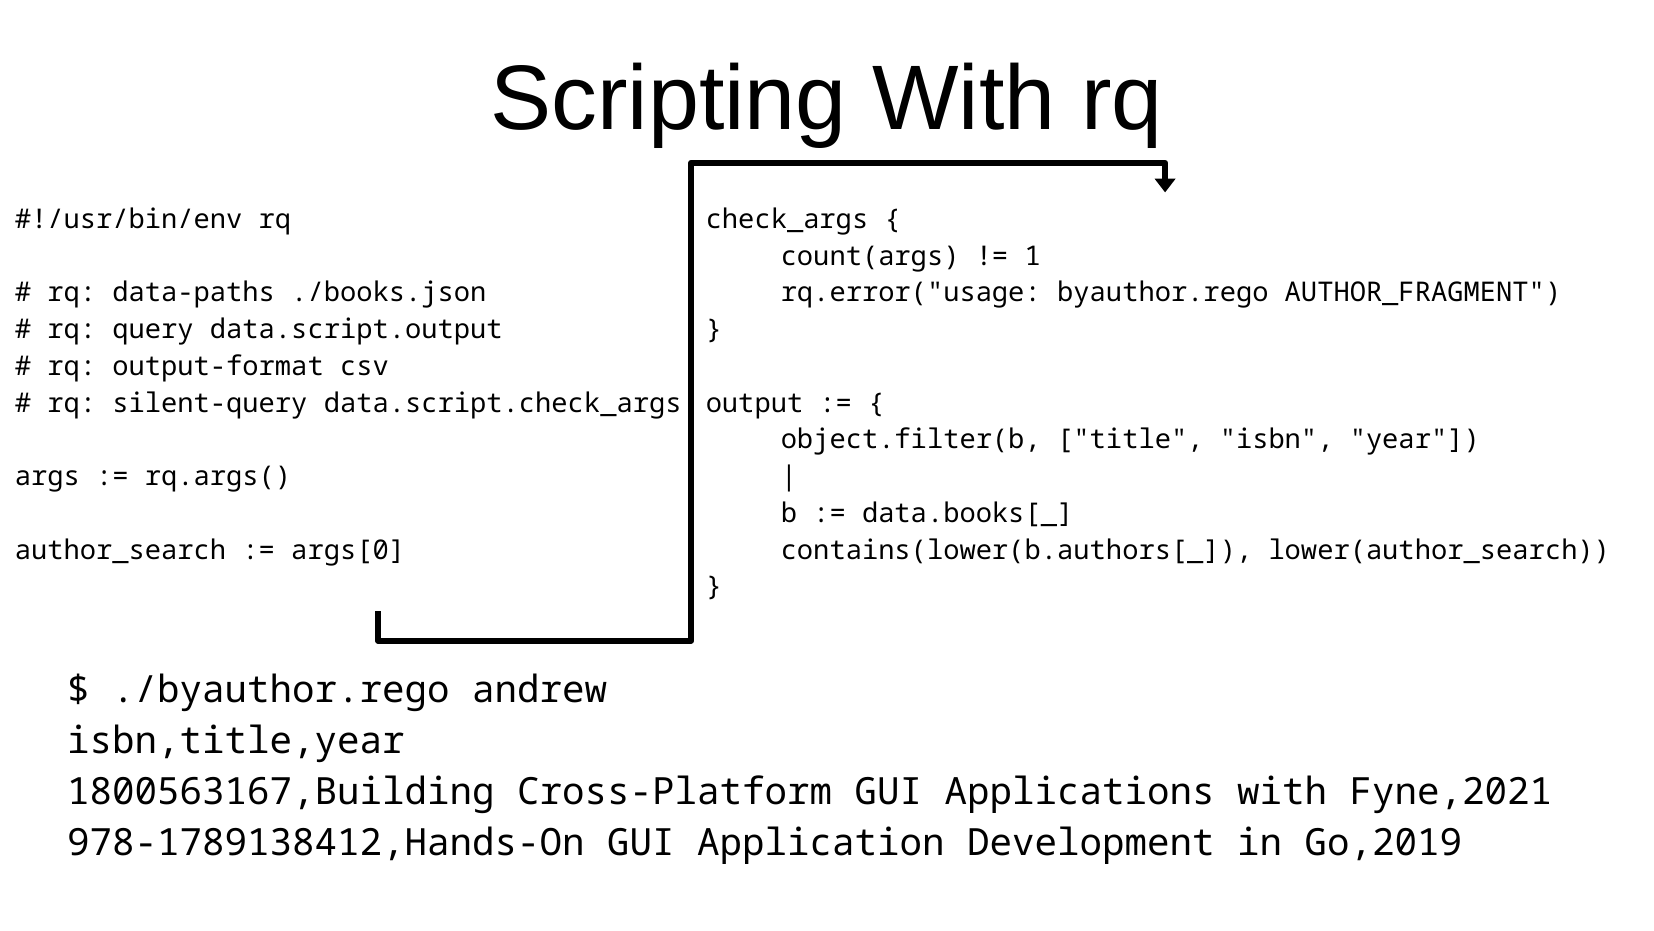

# Scripting With rq
#!/usr/bin/env rq
# rq: data-paths ./books.json
# rq: query data.script.output
# rq: output-format csv
# rq: silent-query data.script.check_args
args := rq.args()
author_search := args[0]
check_args {
	count(args) != 1
	rq.error("usage: byauthor.rego AUTHOR_FRAGMENT")
}
output := {
	object.filter(b, ["title", "isbn", "year"])
	|
	b := data.books[_]
	contains(lower(b.authors[_]), lower(author_search))
}
$ ./byauthor.rego andrew
isbn,title,year
1800563167,Building Cross-Platform GUI Applications with Fyne,2021
978-1789138412,Hands-On GUI Application Development in Go,2019